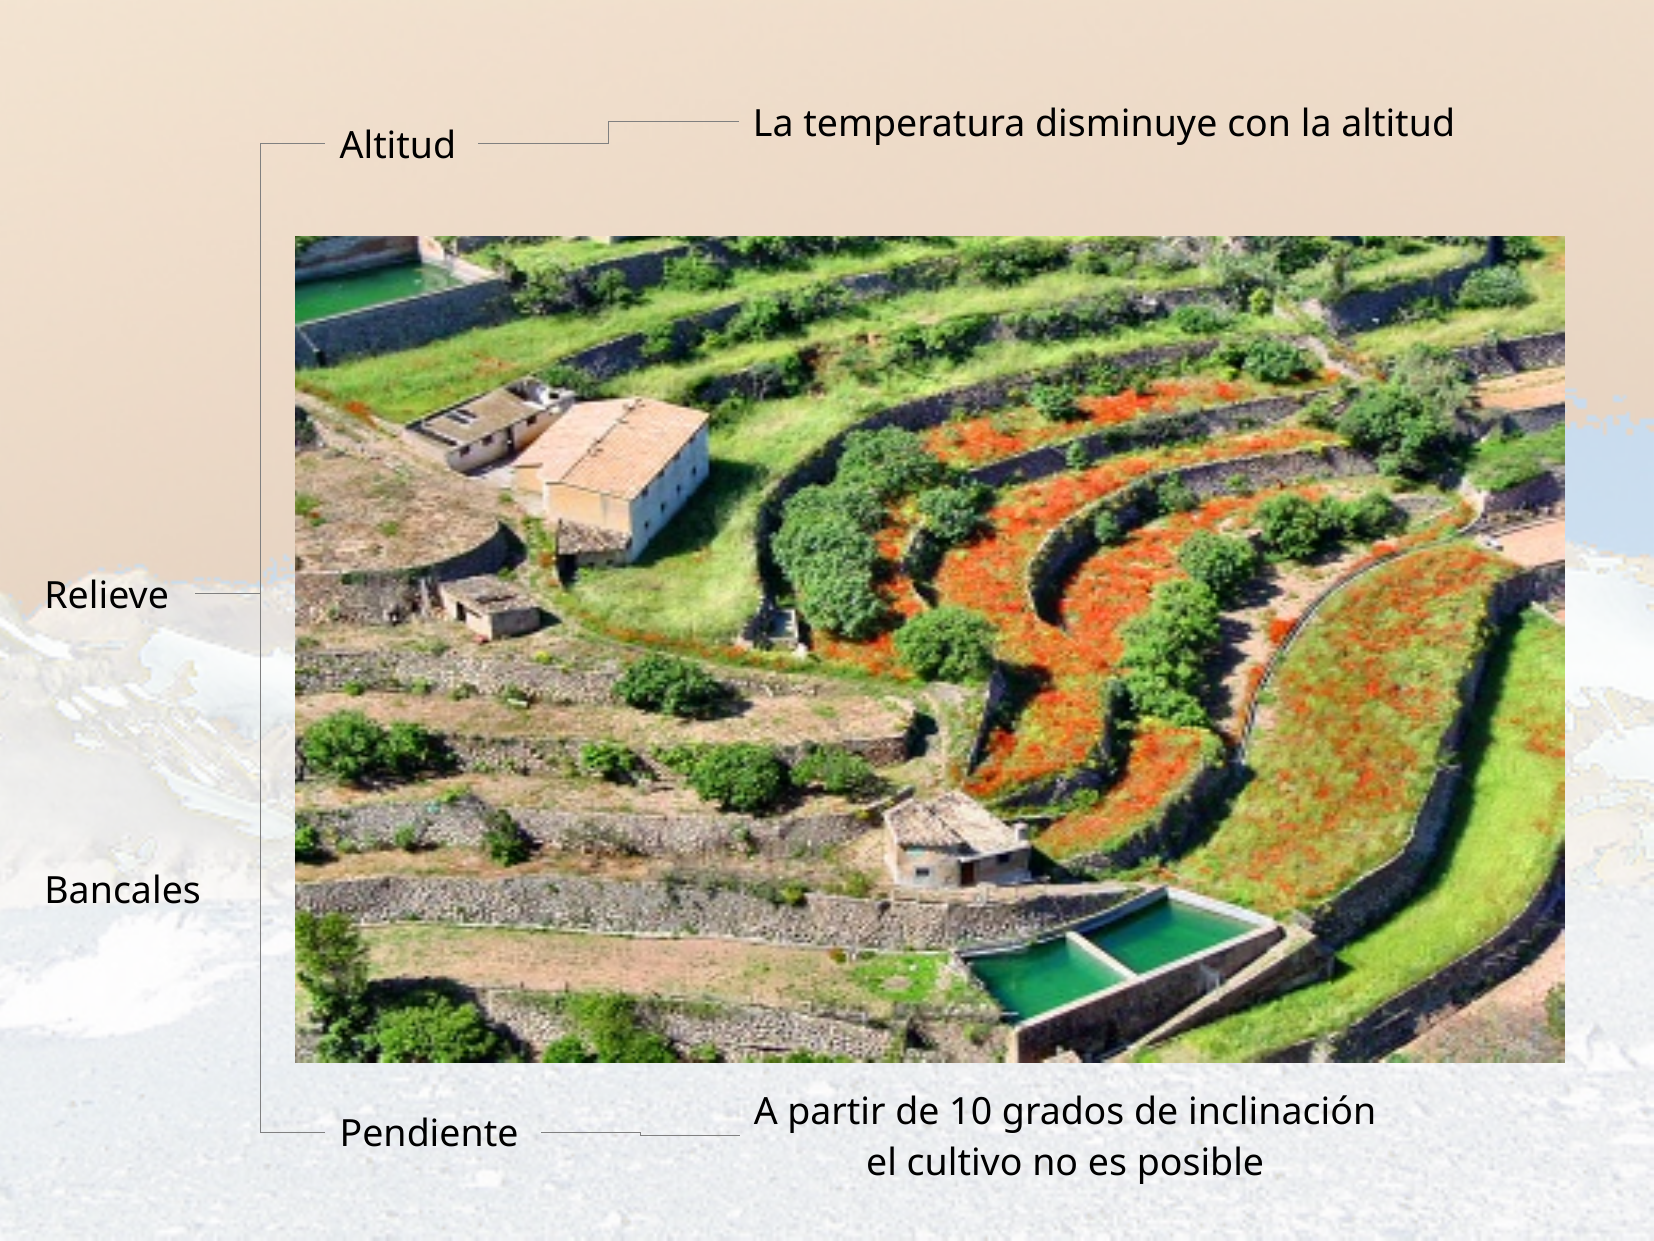

La temperatura disminuye con la altitud
Altitud
Gradiente térmico
Relieve
Bancales
A partir de 10 grados de inclinación
el cultivo no es posible
Pendiente